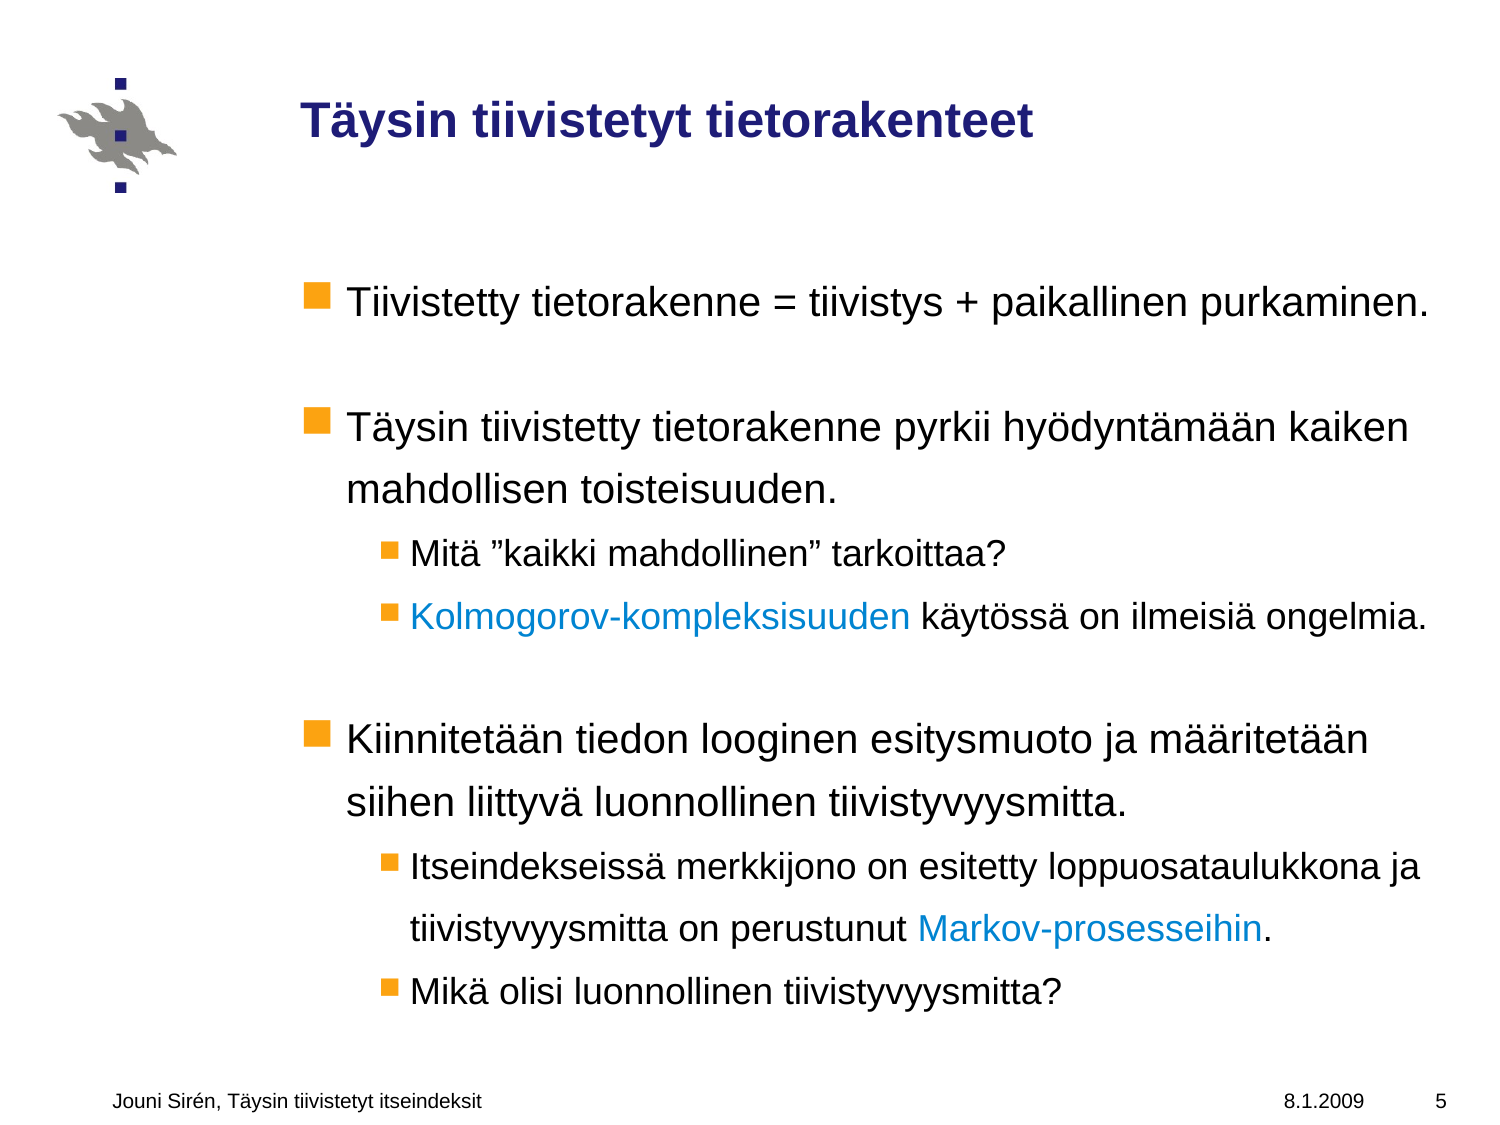

# Täysin tiivistetyt tietorakenteet
Tiivistetty tietorakenne = tiivistys + paikallinen purkaminen.
Täysin tiivistetty tietorakenne pyrkii hyödyntämään kaiken mahdollisen toisteisuuden.
Mitä ”kaikki mahdollinen” tarkoittaa?
Kolmogorov-kompleksisuuden käytössä on ilmeisiä ongelmia.
Kiinnitetään tiedon looginen esitysmuoto ja määritetään siihen liittyvä luonnollinen tiivistyvyysmitta.
Itseindekseissä merkkijono on esitetty loppuosataulukkona ja tiivistyvyysmitta on perustunut Markov-prosesseihin.
Mikä olisi luonnollinen tiivistyvyysmitta?
Jouni Sirén, Täysin tiivistetyt itseindeksit
8.1.2009
5